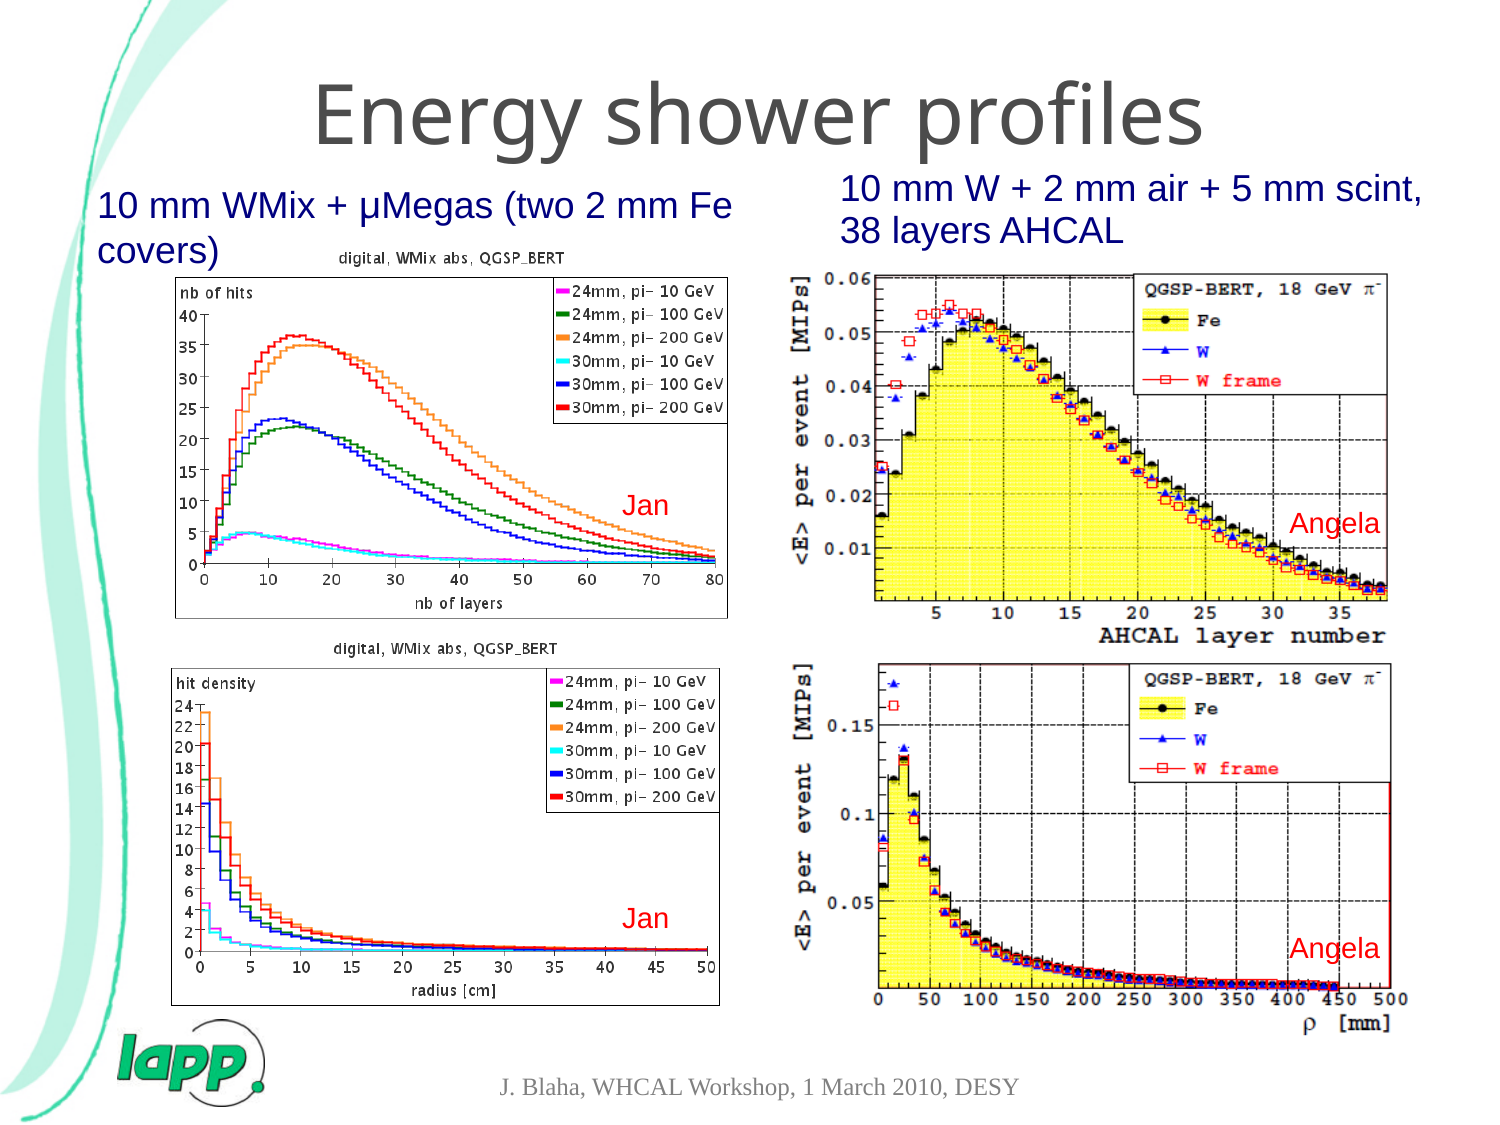

Energy shower profiles
#
10 mm W + 2 mm air + 5 mm scint,
38 layers AHCAL
10 mm WMix + µMegas (two 2 mm Fe covers)
Jan
Angela
Jan
Angela
J. Blaha, WHCAL Workshop, 1 March 2010, DESY